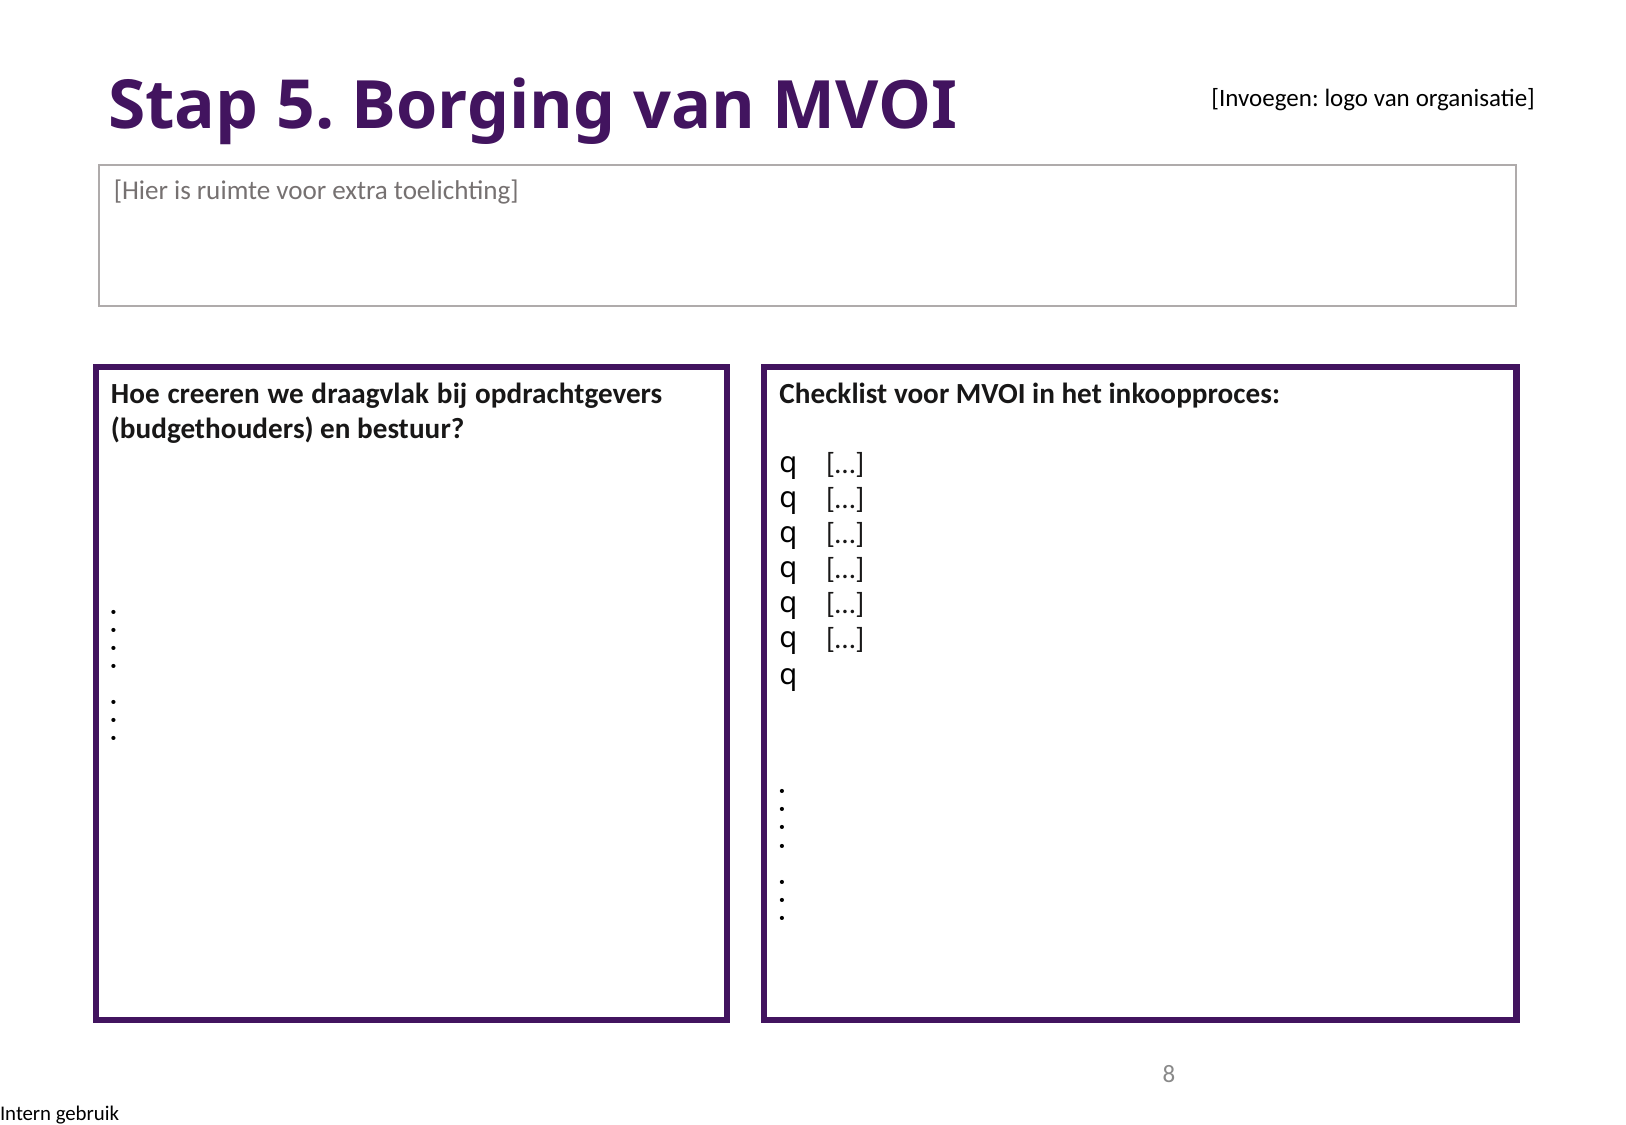

Stap 5. Borging van MVOI
[Invoegen: logo van organisatie]
[Hier is ruimte voor extra toelichting]
Hoe creeren we draagvlak bij opdrachtgevers (budgethouders) en bestuur?
Checklist voor MVOI in het inkoopproces:
[…]
[…]
[…]
[…]
[…]
[…]